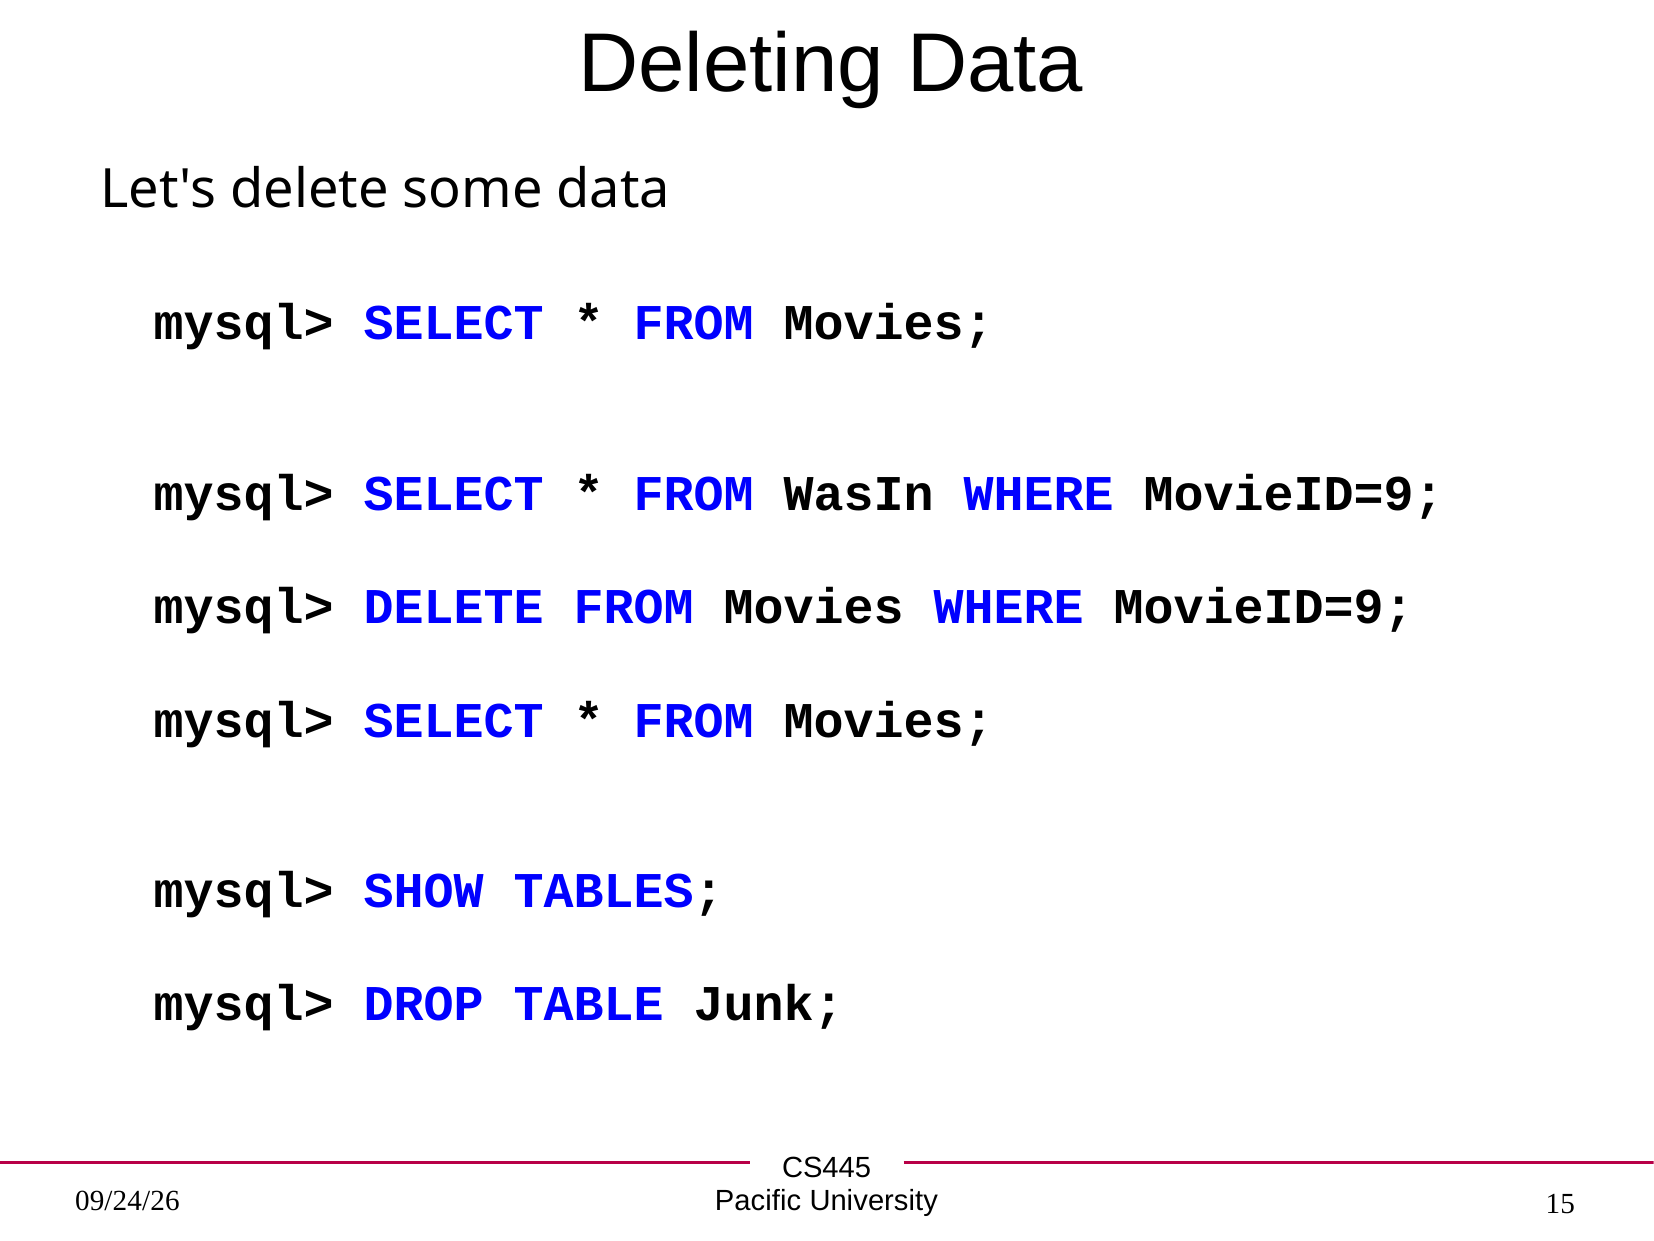

# Deleting Data
Let's delete some data
mysql> SELECT * FROM Movies;
mysql> SELECT * FROM WasIn WHERE MovieID=9;
mysql> DELETE FROM Movies WHERE MovieID=9;
mysql> SELECT * FROM Movies;
mysql> SHOW TABLES;
mysql> DROP TABLE Junk;